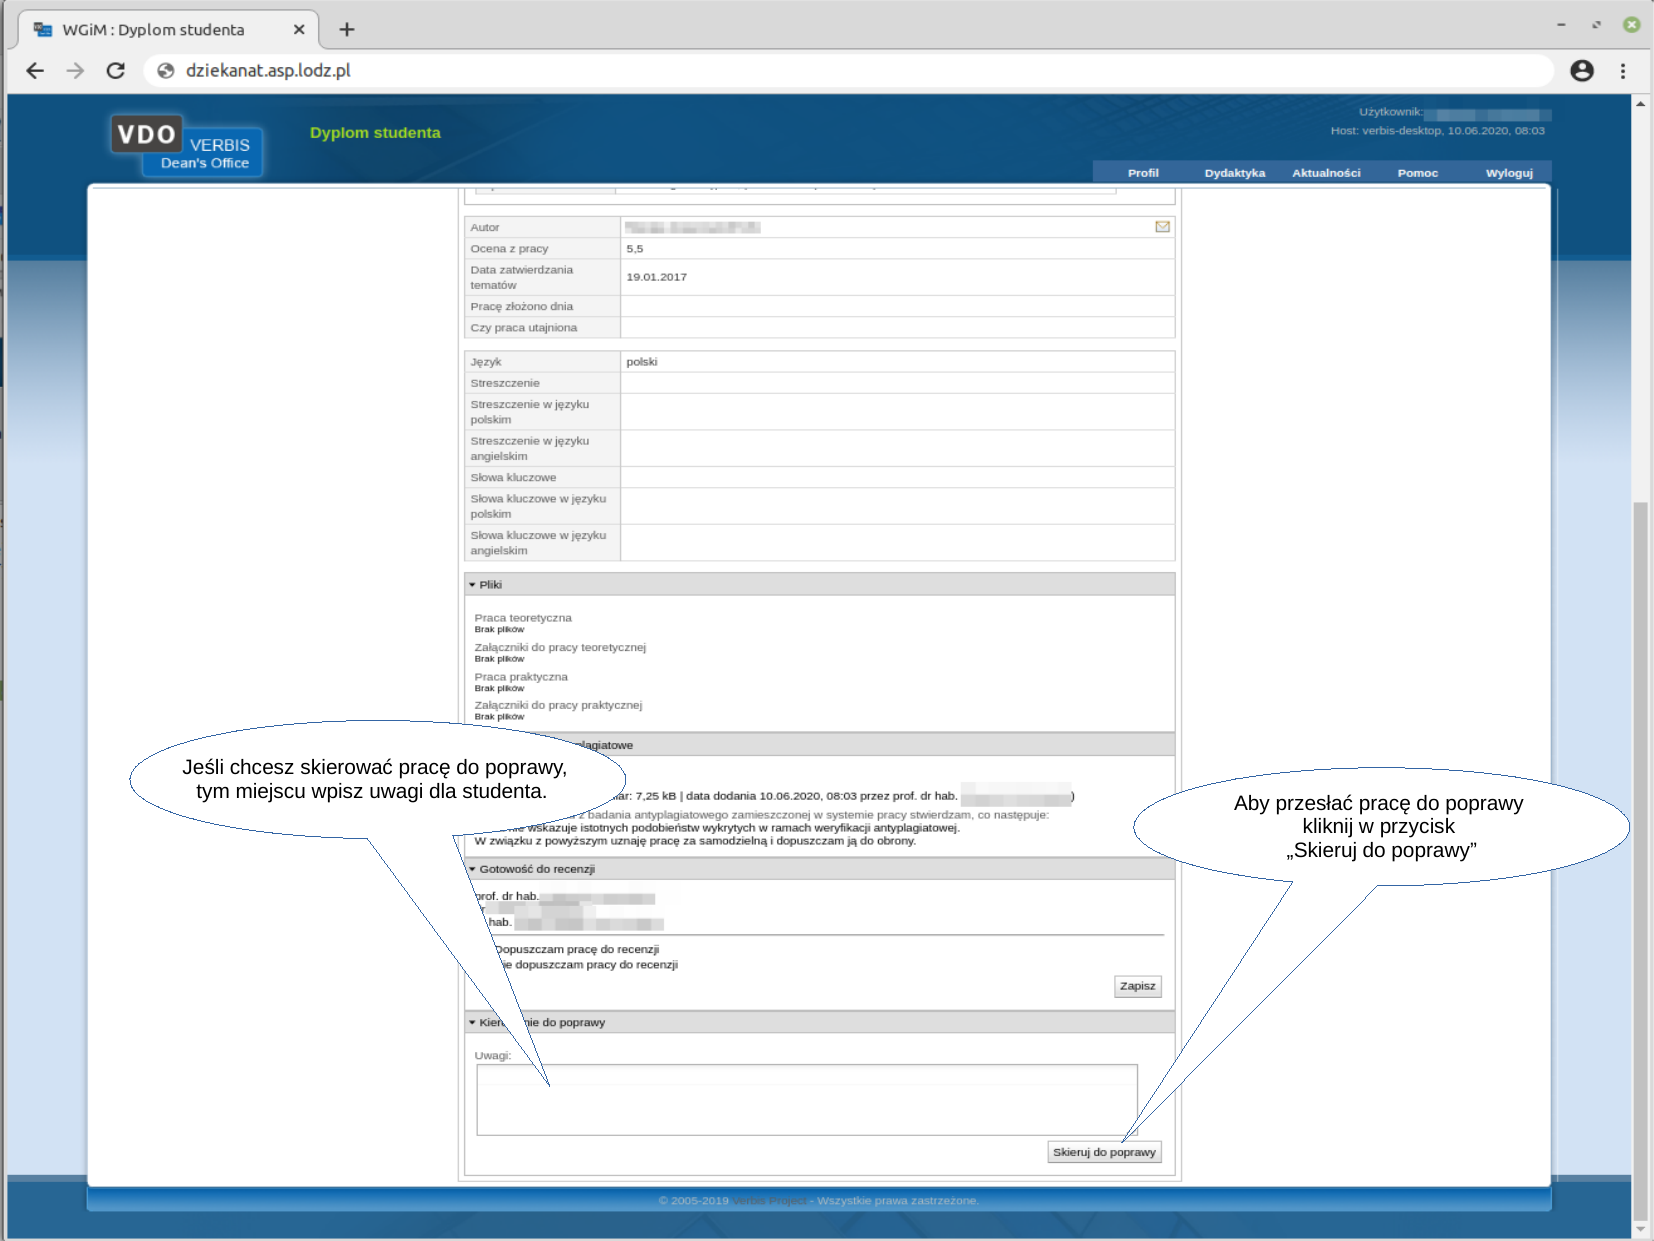

Jeśli chcesz skierować pracę do poprawy,
tym miejscu wpisz uwagi dla studenta.
Aby przesłać pracę do poprawy
kliknij w przycisk
„Skieruj do poprawy”